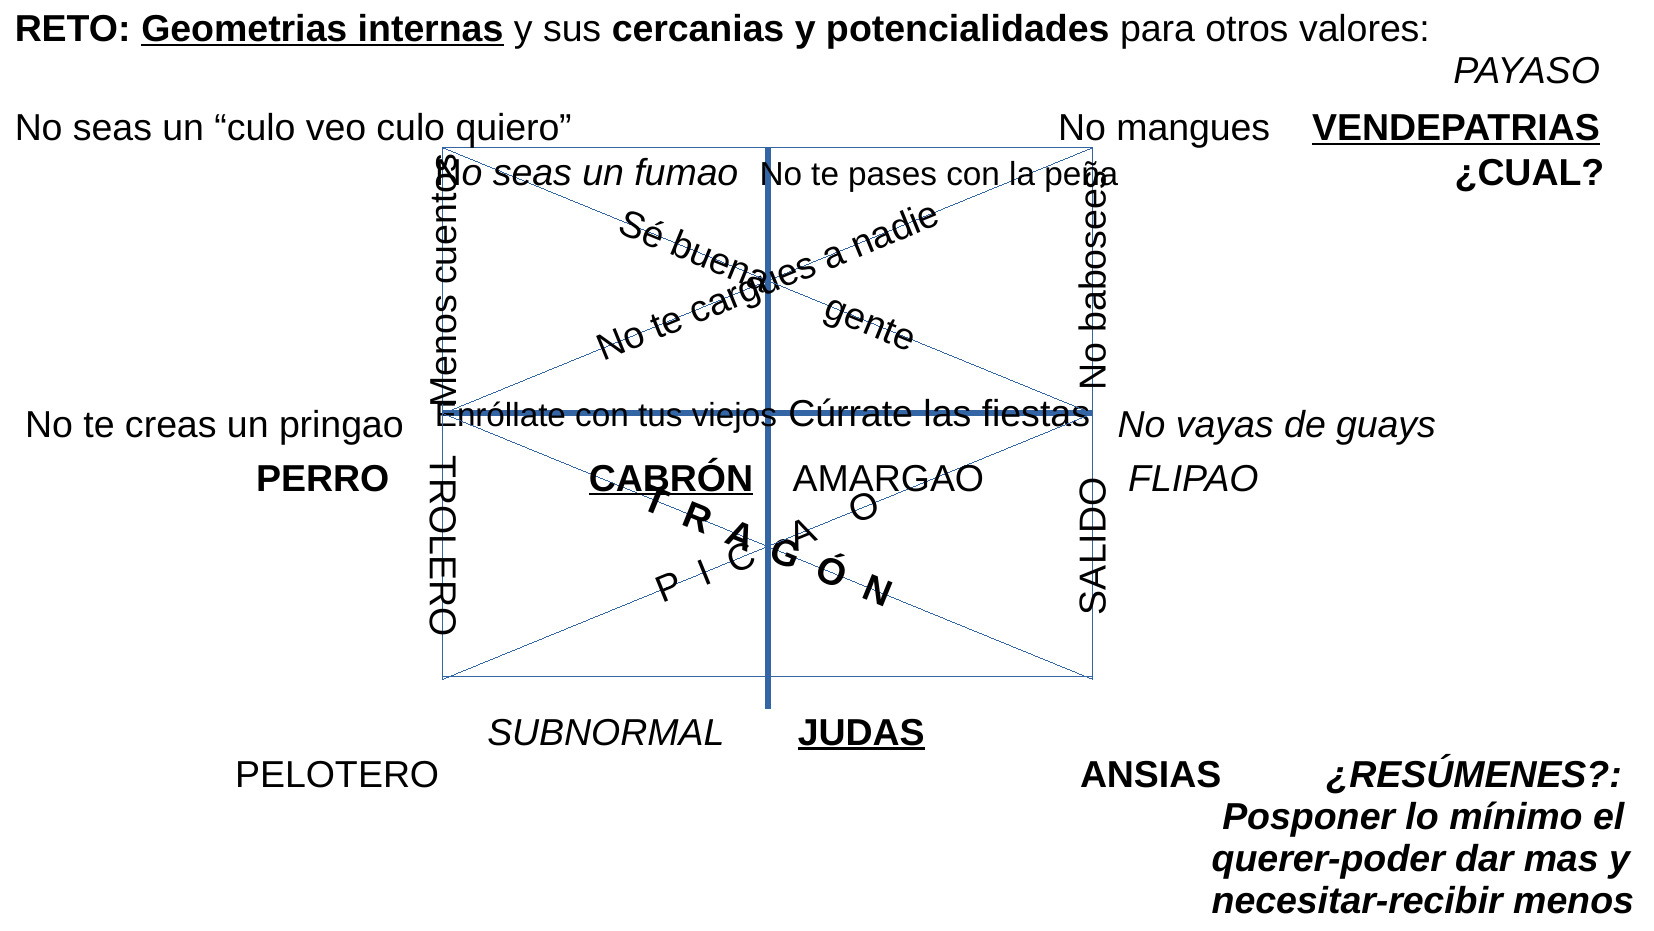

RETO: Geometrias internas y sus cercanias y potencialidades para otros valores: PAYASO
No seas un “culo veo culo quiero” No mangues VENDEPATRIAS
 No seas un fumao No te pases con la peña ¿CUAL?
 No te creas un pringao No vayas de guays PERRO CABRÓN AMARGAO FLIPAO
 SUBNORMAL JUDAS
 PELOTERO ANSIAS ¿RESÚMENES?:
 Posponer lo mínimo el
 querer-poder dar mas y
 necesitar-recibir menos
Menos cuentos
No te cargues a nadie
Sé buena gente
No babosees
Enróllate con tus viejos Cúrrate las fiestas
TROLERO
T R A G Ó N
P I C A O
SALIDO